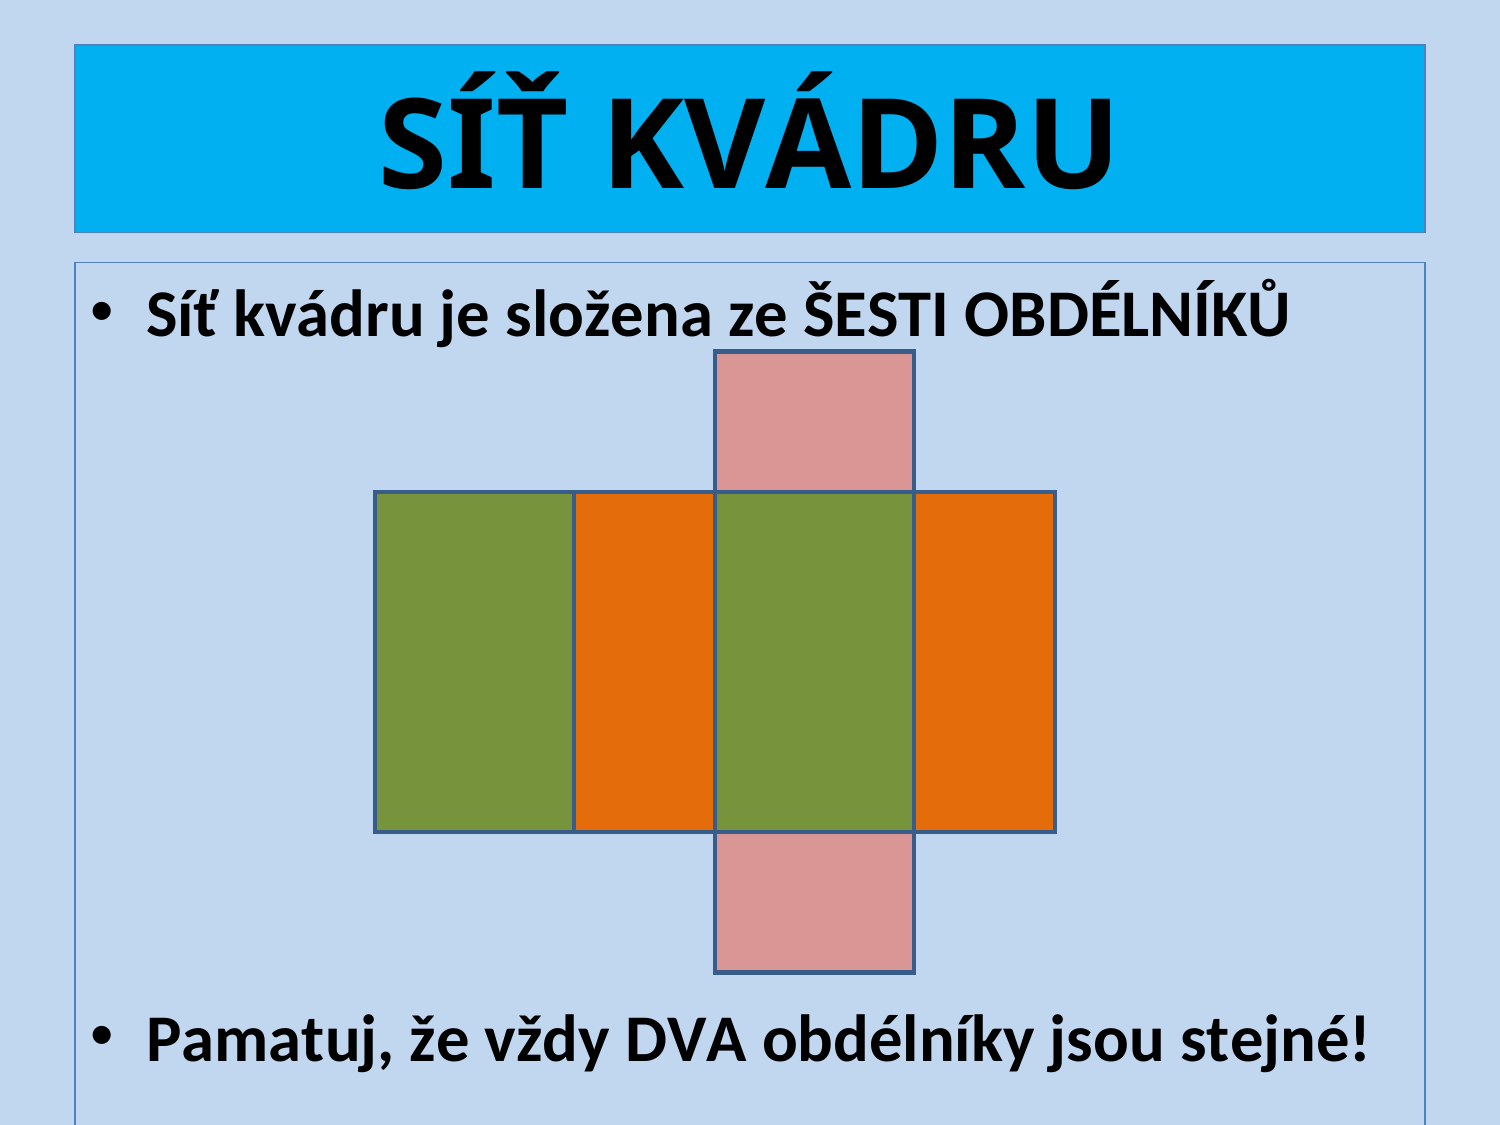

# SÍŤ KVÁDRU
Síť kvádru je složena ze ŠESTI OBDÉLNÍKŮ
Pamatuj, že vždy DVA obdélníky jsou stejné!